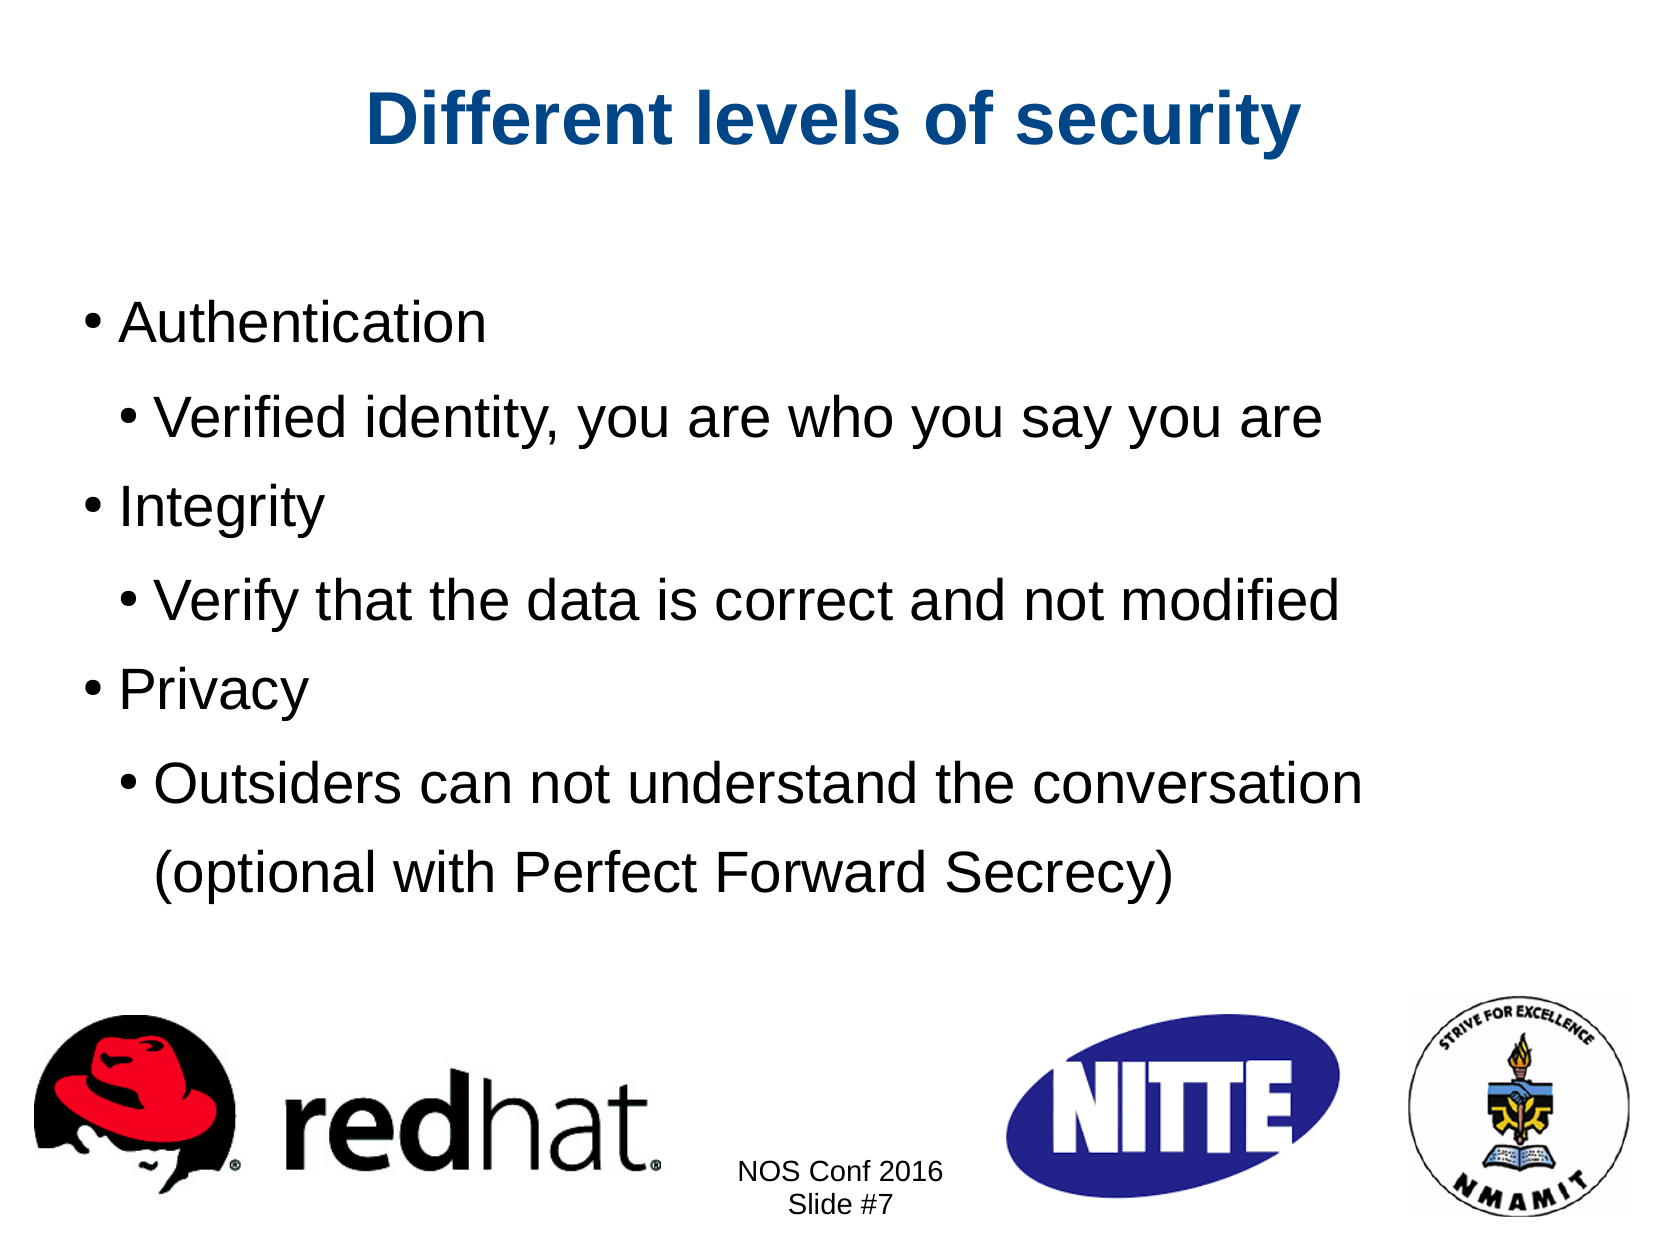

Different levels of security
# Authentication
Verified identity, you are who you say you are
Integrity
Verify that the data is correct and not modified
Privacy
Outsiders can not understand the conversation
(optional with Perfect Forward Secrecy)
FOSDEM, 31 January 2015
7